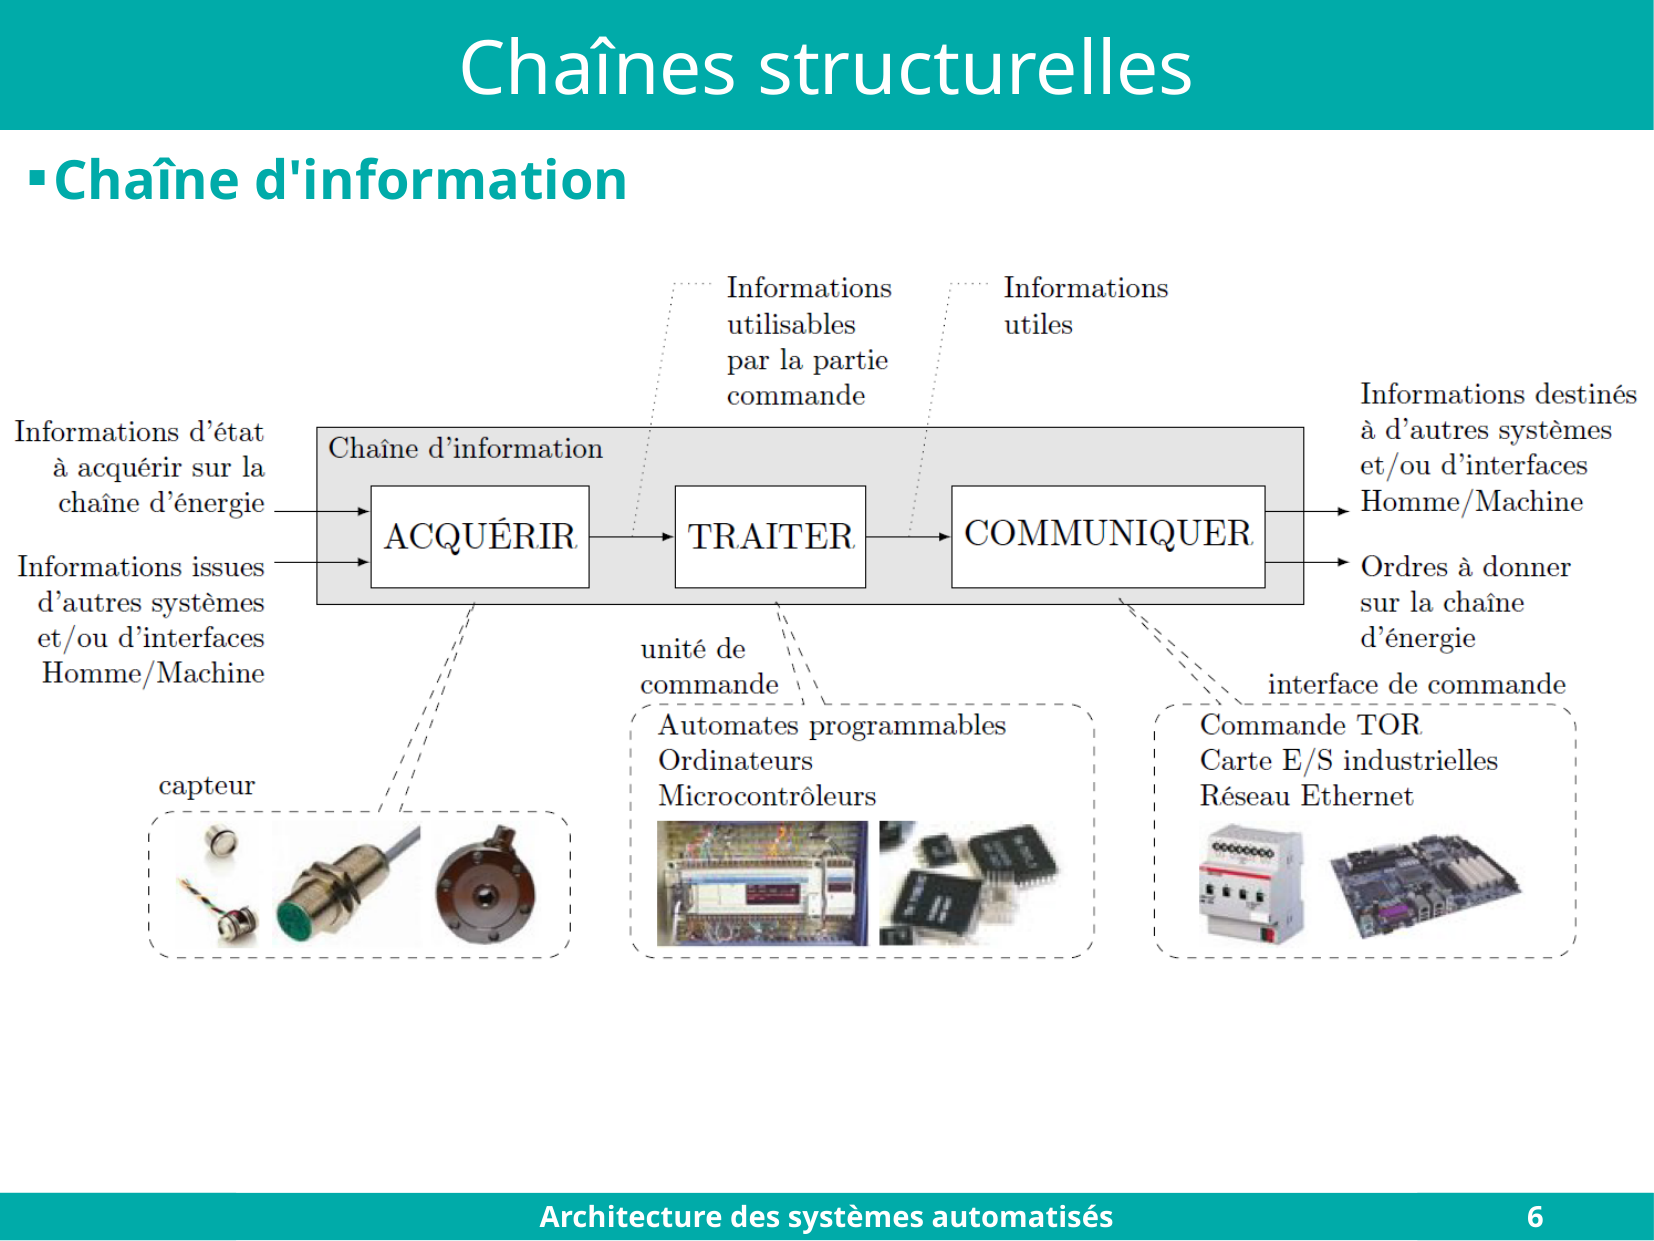

# Chaînes structurelles
Chaîne d'information
Architecture des systèmes automatisés
6